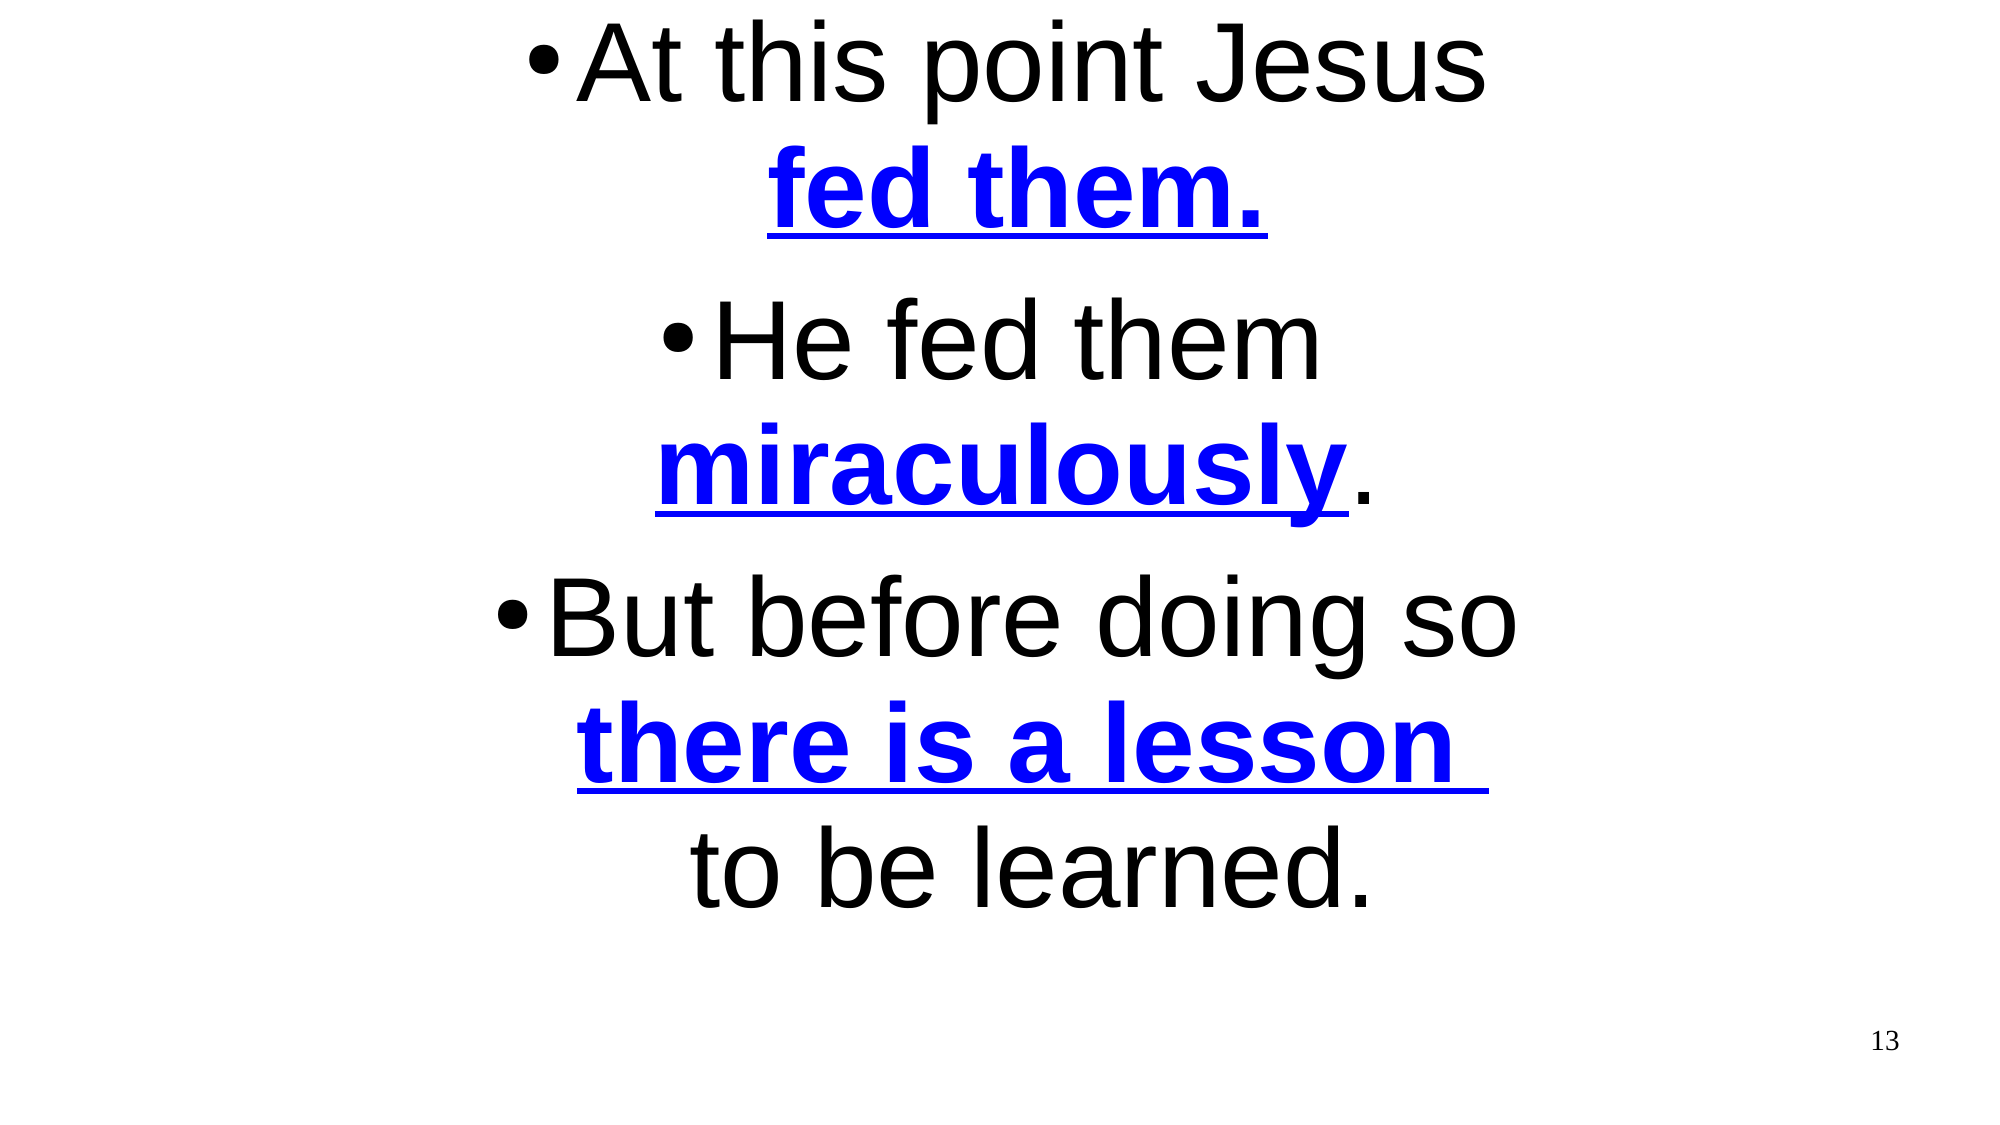

# At this point Jesus fed them.
He fed them
miraculously.
But before doing so
there is a lesson
to be learned.
13